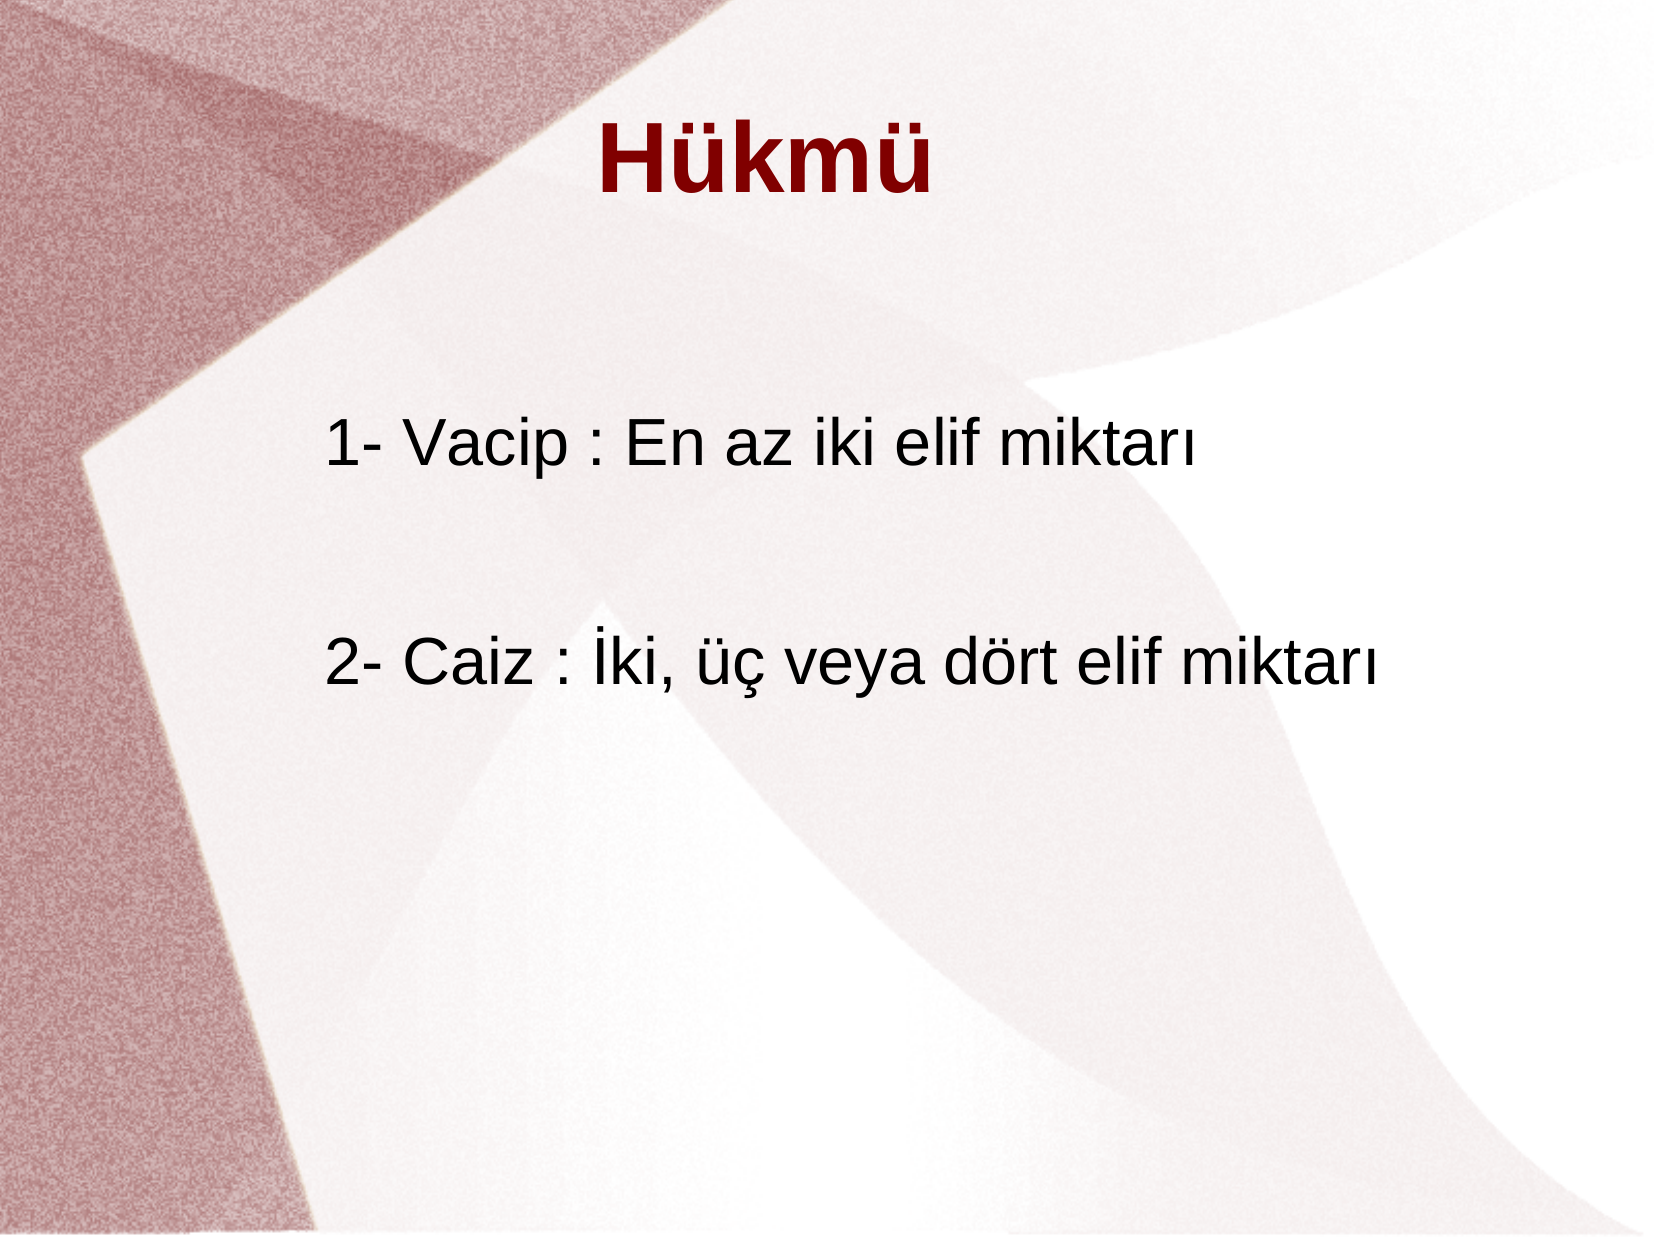

# Hükmü
1- Vacip : En az iki elif miktarı
2- Caiz : İki, üç veya dört elif miktarı